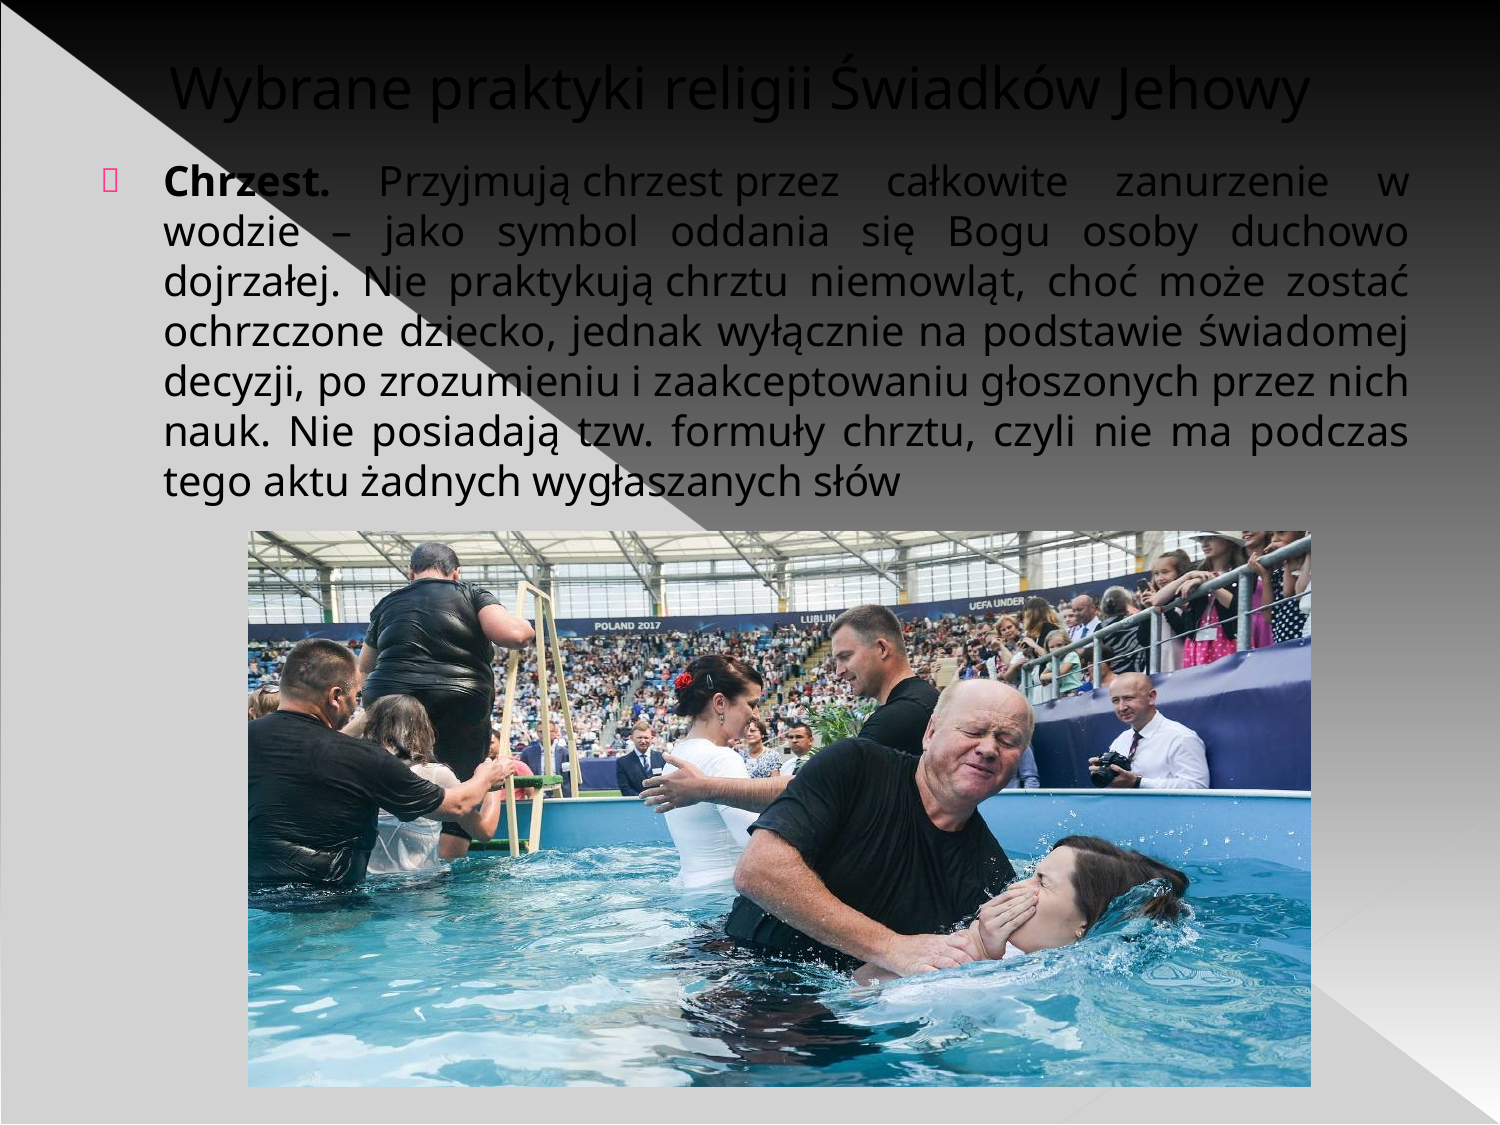

# Wybrane praktyki religii Świadków Jehowy
Chrzest. Przyjmują chrzest przez całkowite zanurzenie w wodzie – jako symbol oddania się Bogu osoby duchowo dojrzałej. Nie praktykują chrztu niemowląt, choć może zostać ochrzczone dziecko, jednak wyłącznie na podstawie świadomej decyzji, po zrozumieniu i zaakceptowaniu głoszonych przez nich nauk. Nie posiadają tzw. formuły chrztu, czyli nie ma podczas tego aktu żadnych wygłaszanych słów